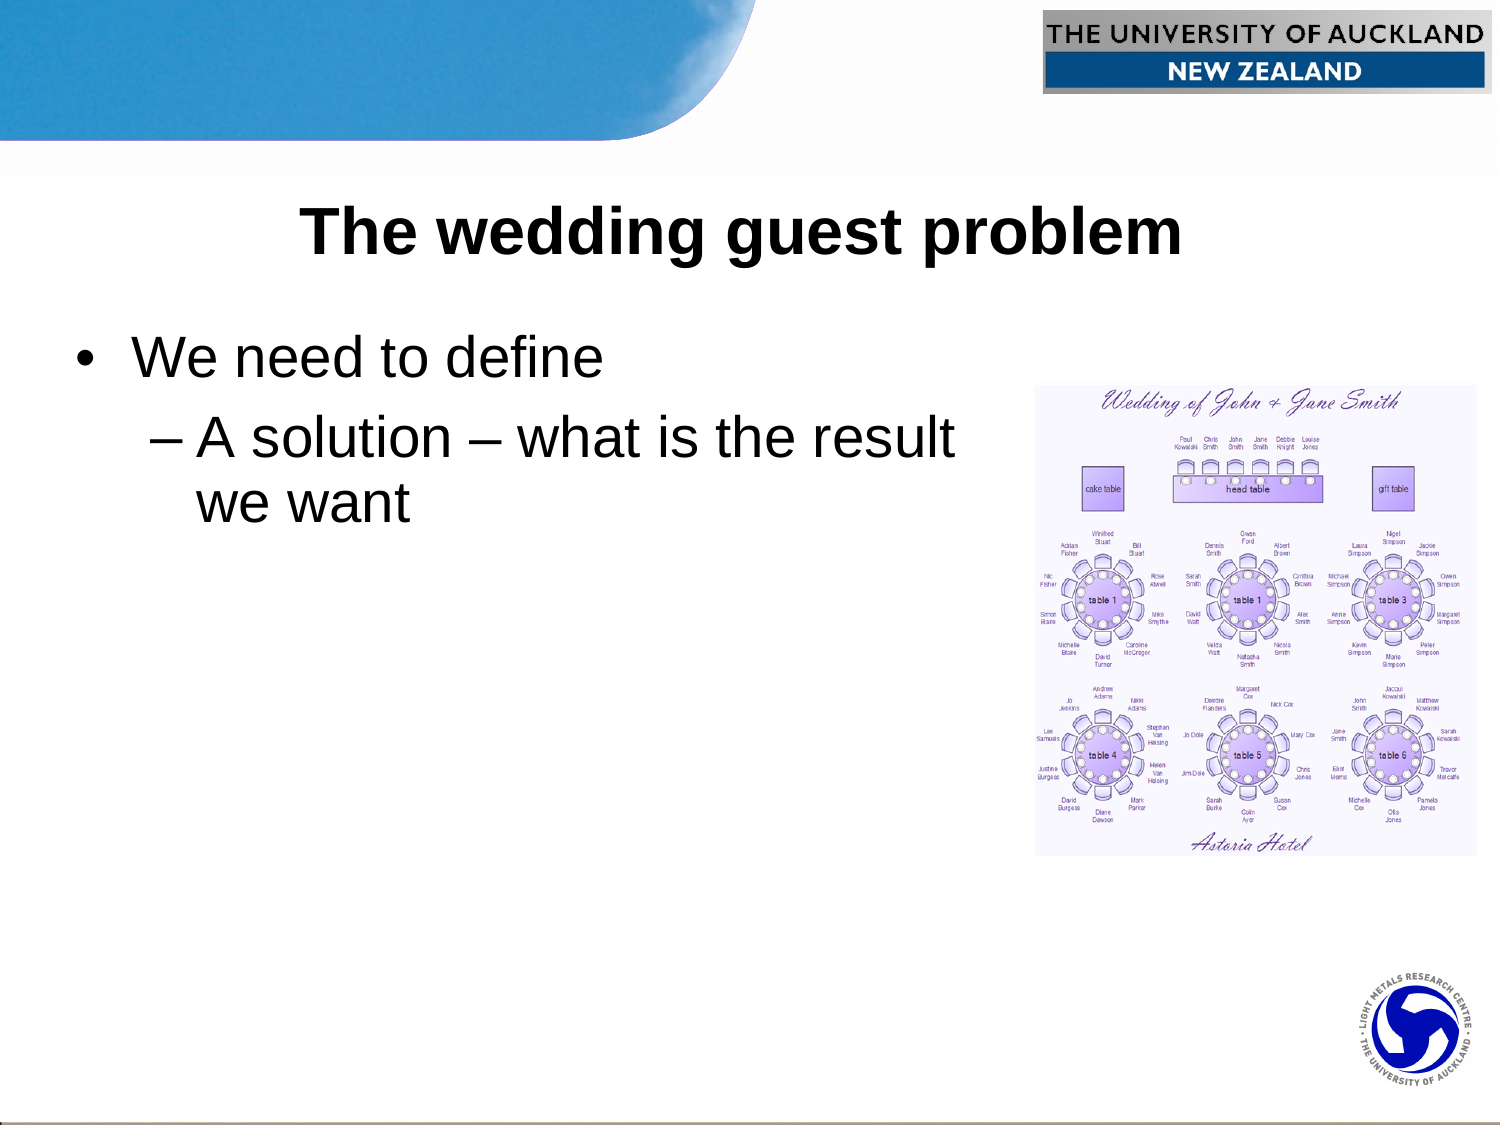

# The wedding guest problem
We need to define
A solution – what is the result we want